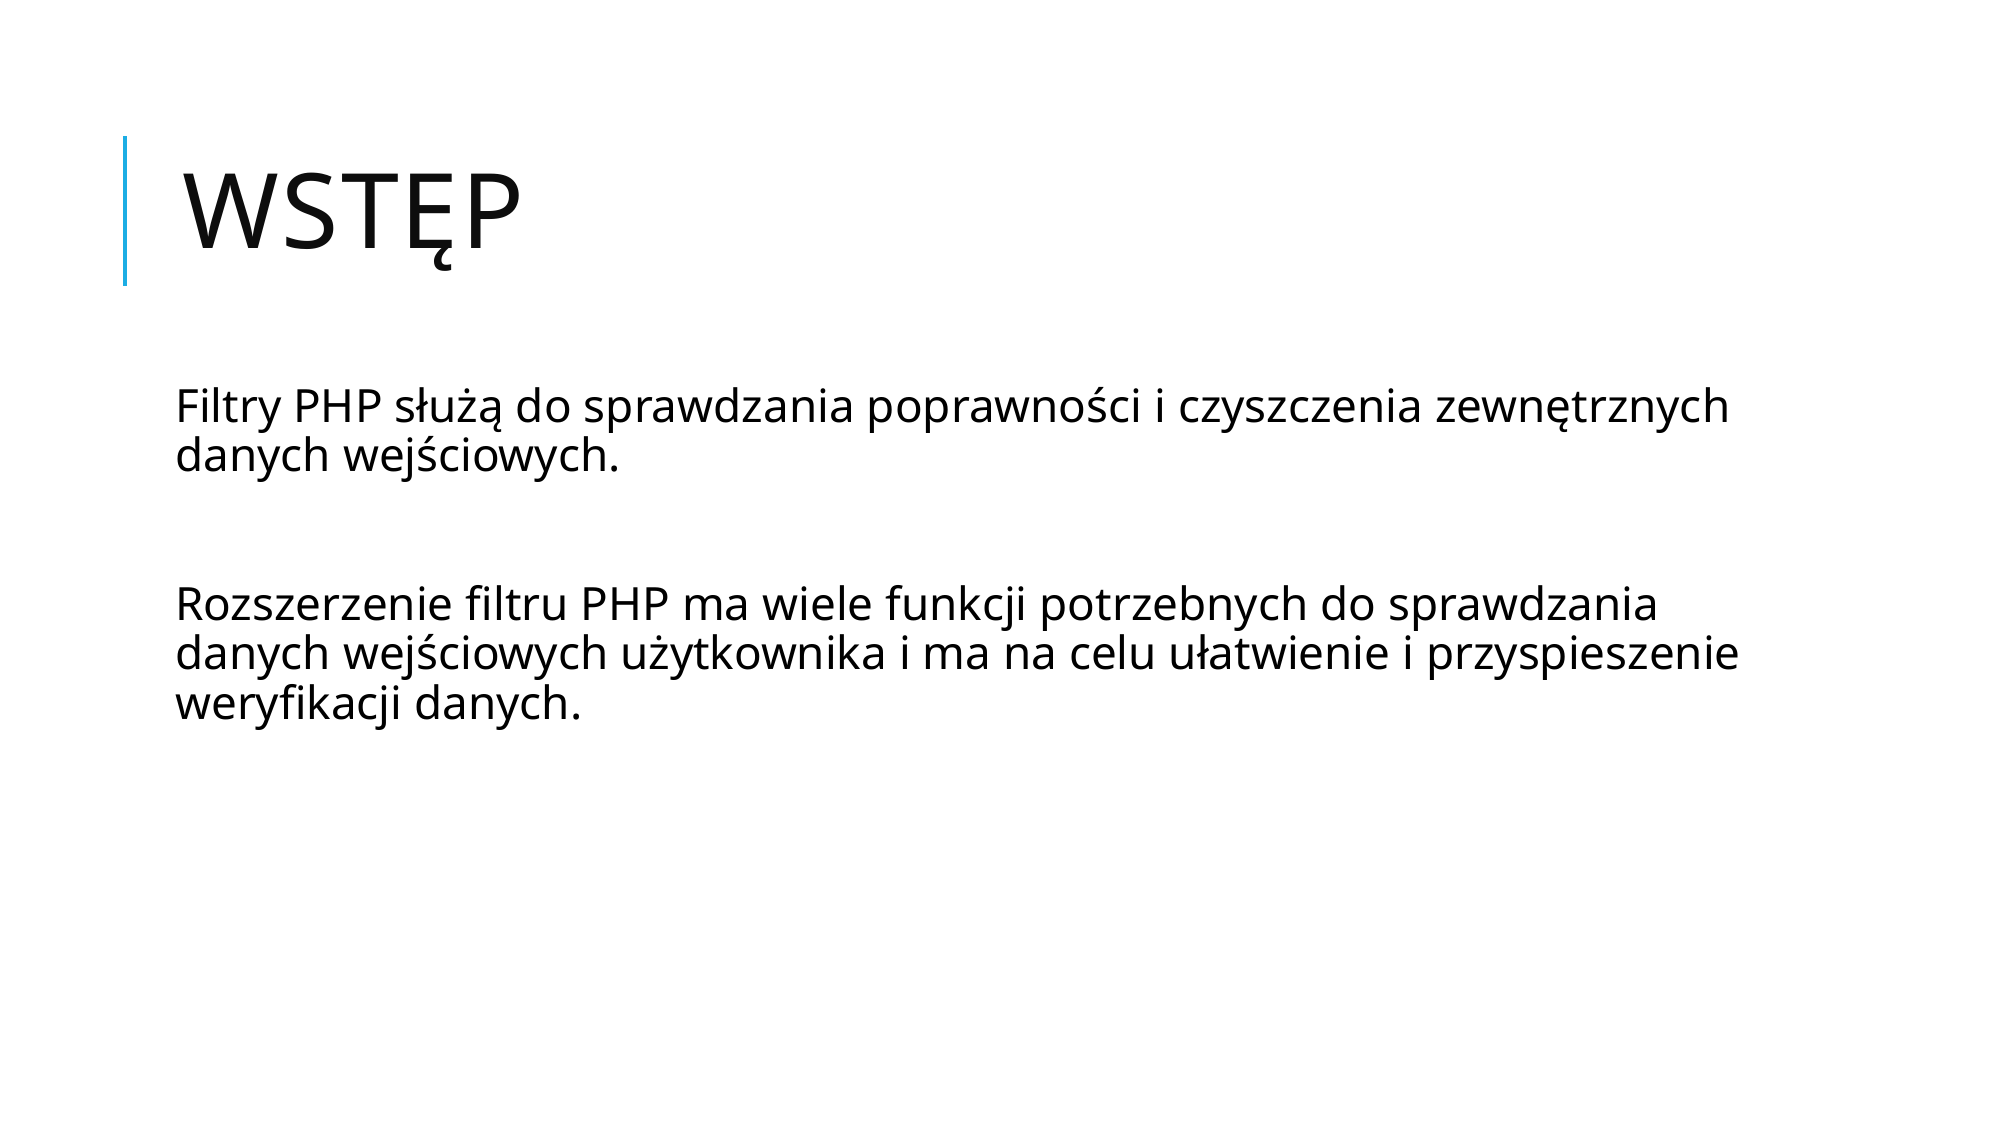

# Wstęp
Filtry PHP służą do sprawdzania poprawności i czyszczenia zewnętrznych danych wejściowych.
Rozszerzenie filtru PHP ma wiele funkcji potrzebnych do sprawdzania danych wejściowych użytkownika i ma na celu ułatwienie i przyspieszenie weryfikacji danych.